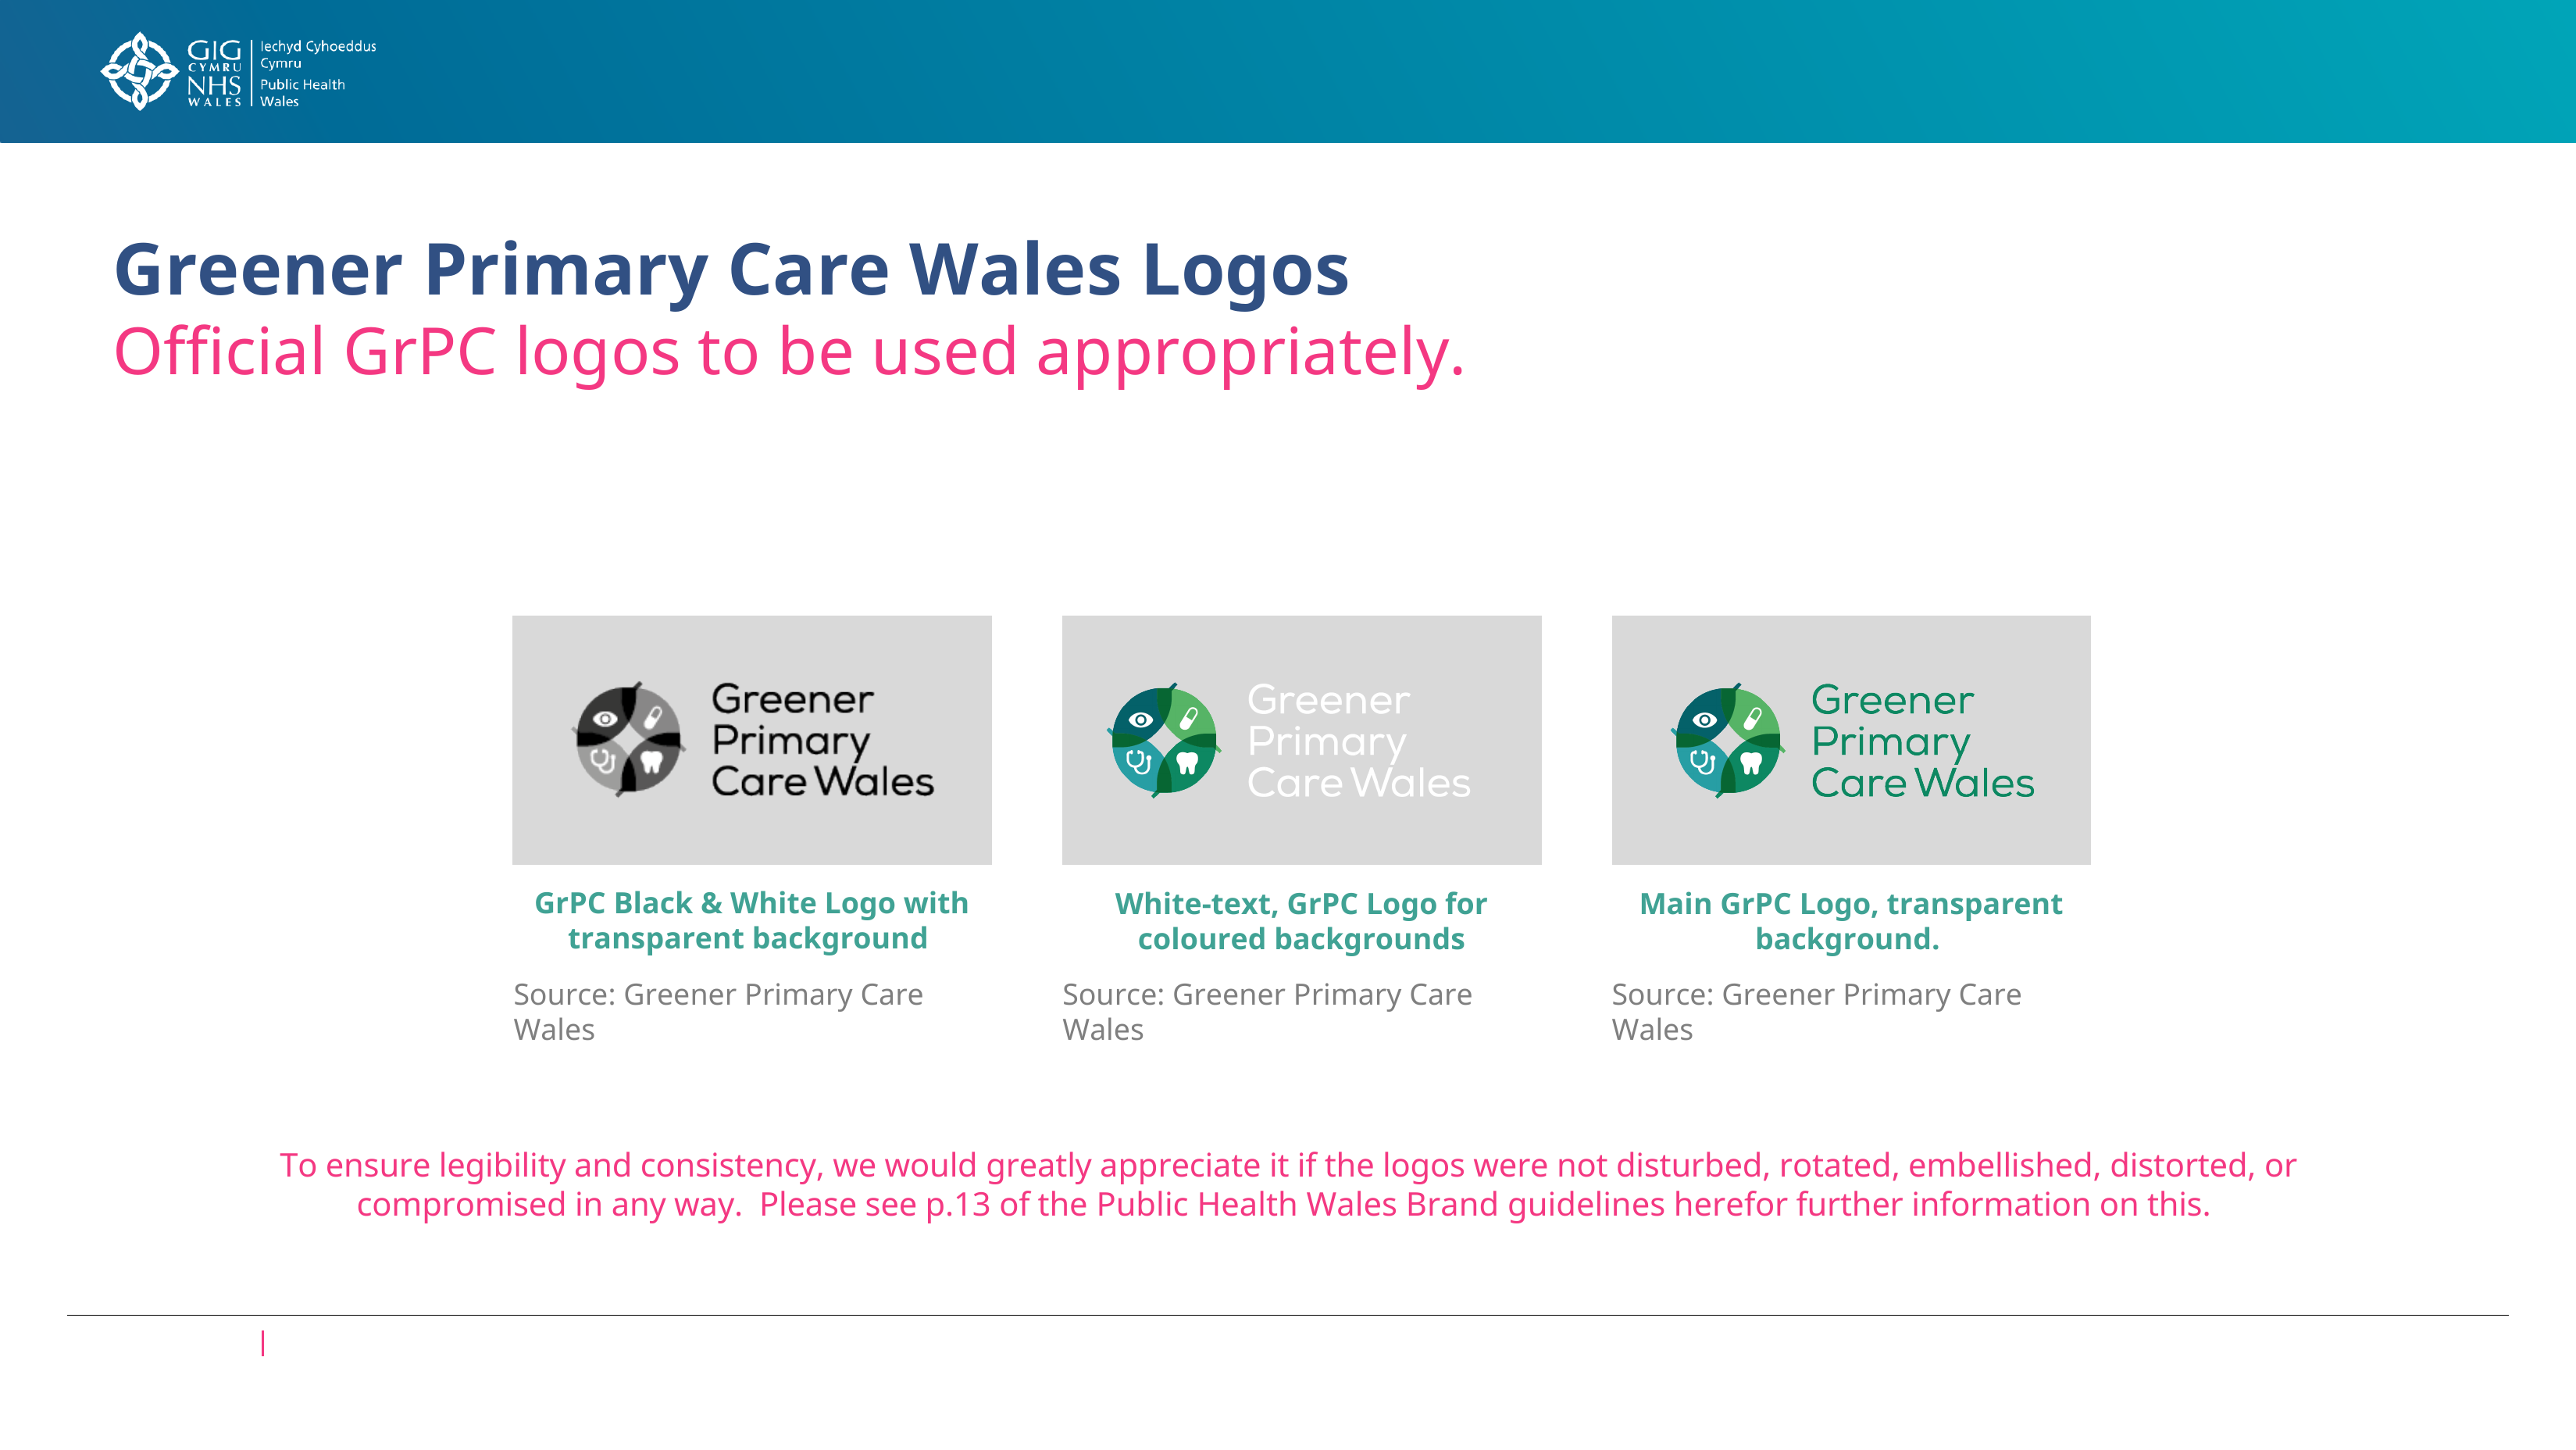

# Greener Primary Care Wales Logos Official GrPC logos to be used appropriately.
GrPC Black & White Logo with transparent background
White-text, GrPC Logo for coloured backgrounds
Main GrPC Logo, transparent background.
Source: Greener Primary Care Wales
Source: Greener Primary Care Wales
Source: Greener Primary Care Wales
To ensure legibility and consistency, we would greatly appreciate it if the logos were not disturbed, rotated, embellished, distorted, or compromised in any way. Please see p.13 of the Public Health Wales Brand guidelines herefor further information on this.